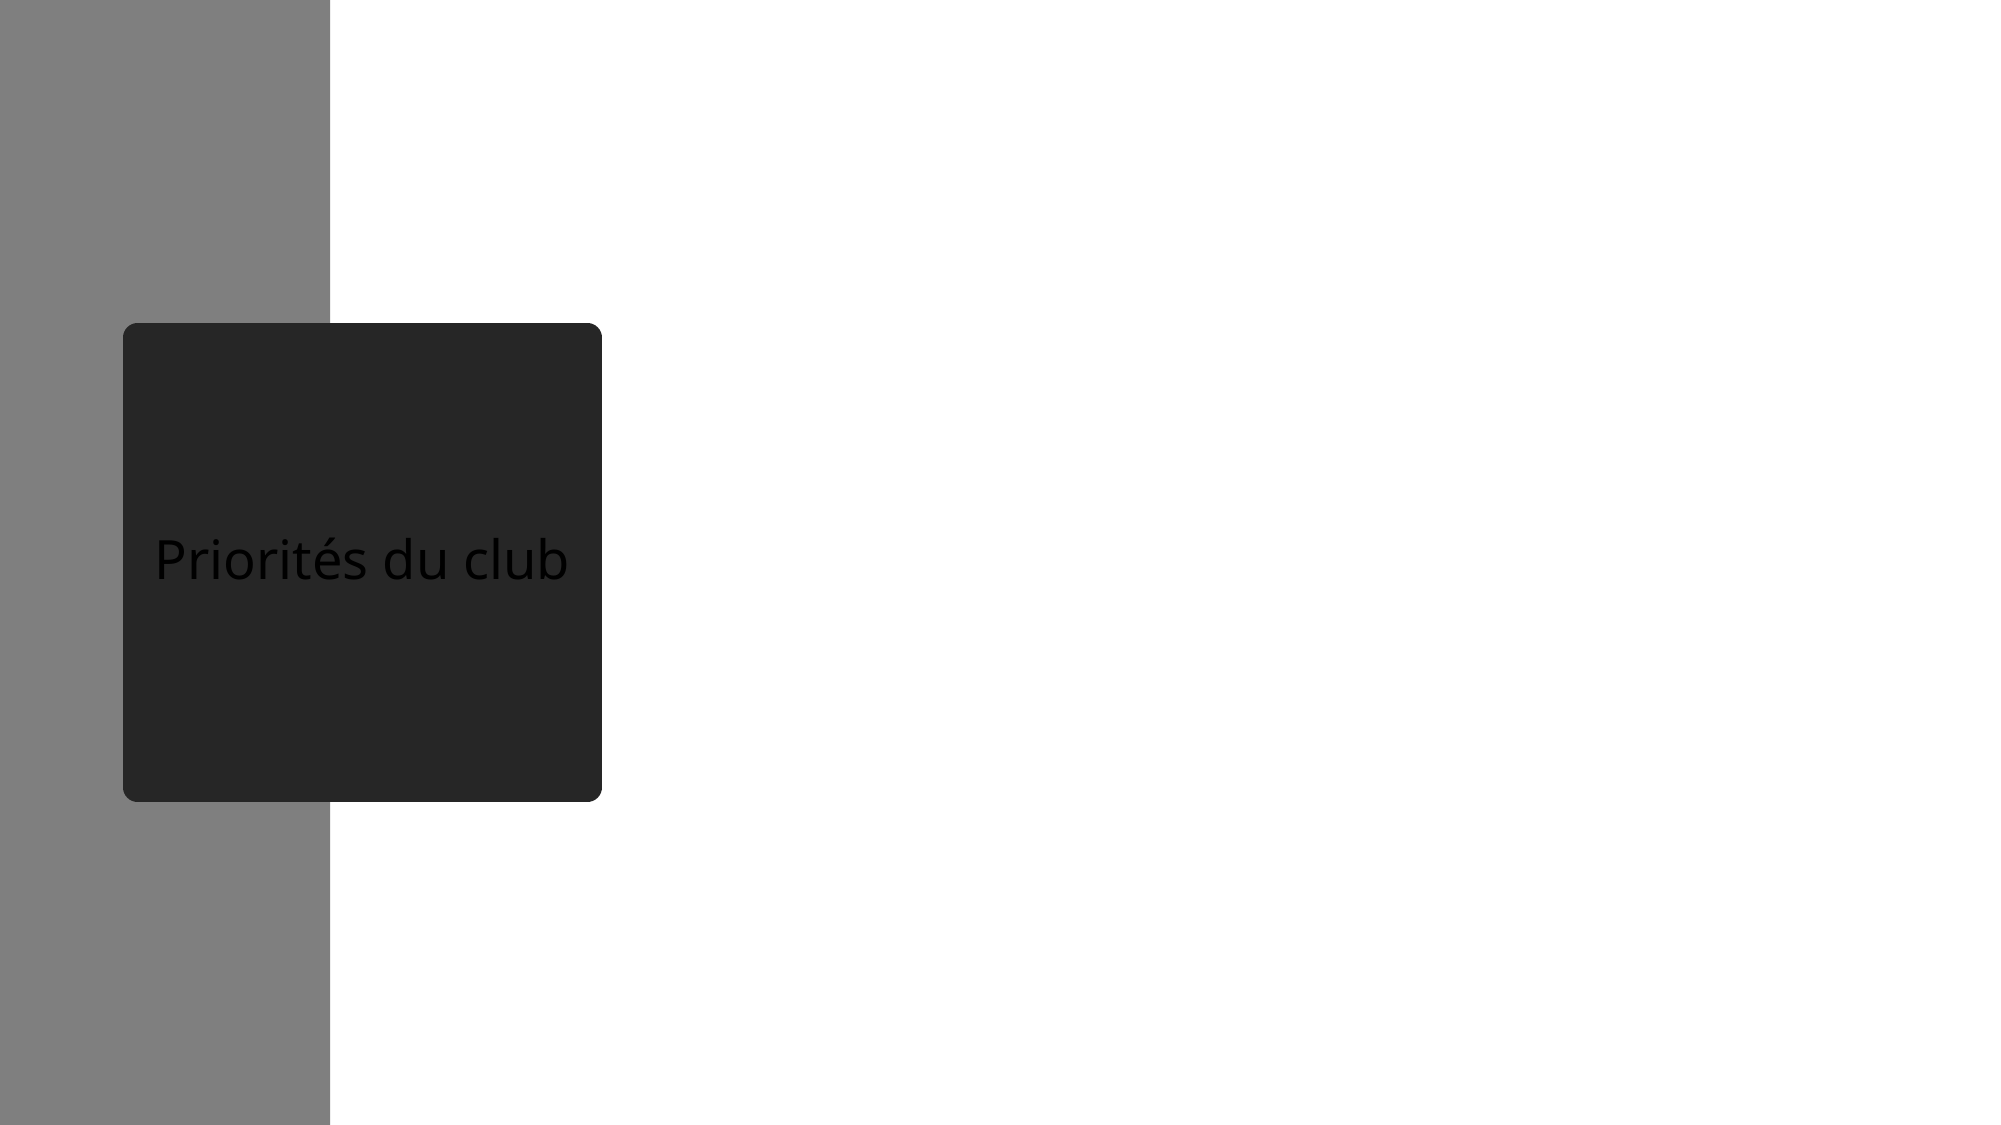

Fidélisation des enfants et jeunes au tennis en particulier et à la pratique d’une activité sportive en général
Maintien d’un club compétitif et attractif en développant les différentes pratiques
Equipements supplémentaires proposé aux adhérents et familles pour développer le « Sport-Santé »
Faciliter l’accueil des challenges et mini-tournoi départementaux
Développement du Sport Santé Bien Être avec des structures adaptées à tous
Meilleur équilibre d’utilisation des terrains entre les différents pratiquants
# Priorités du club